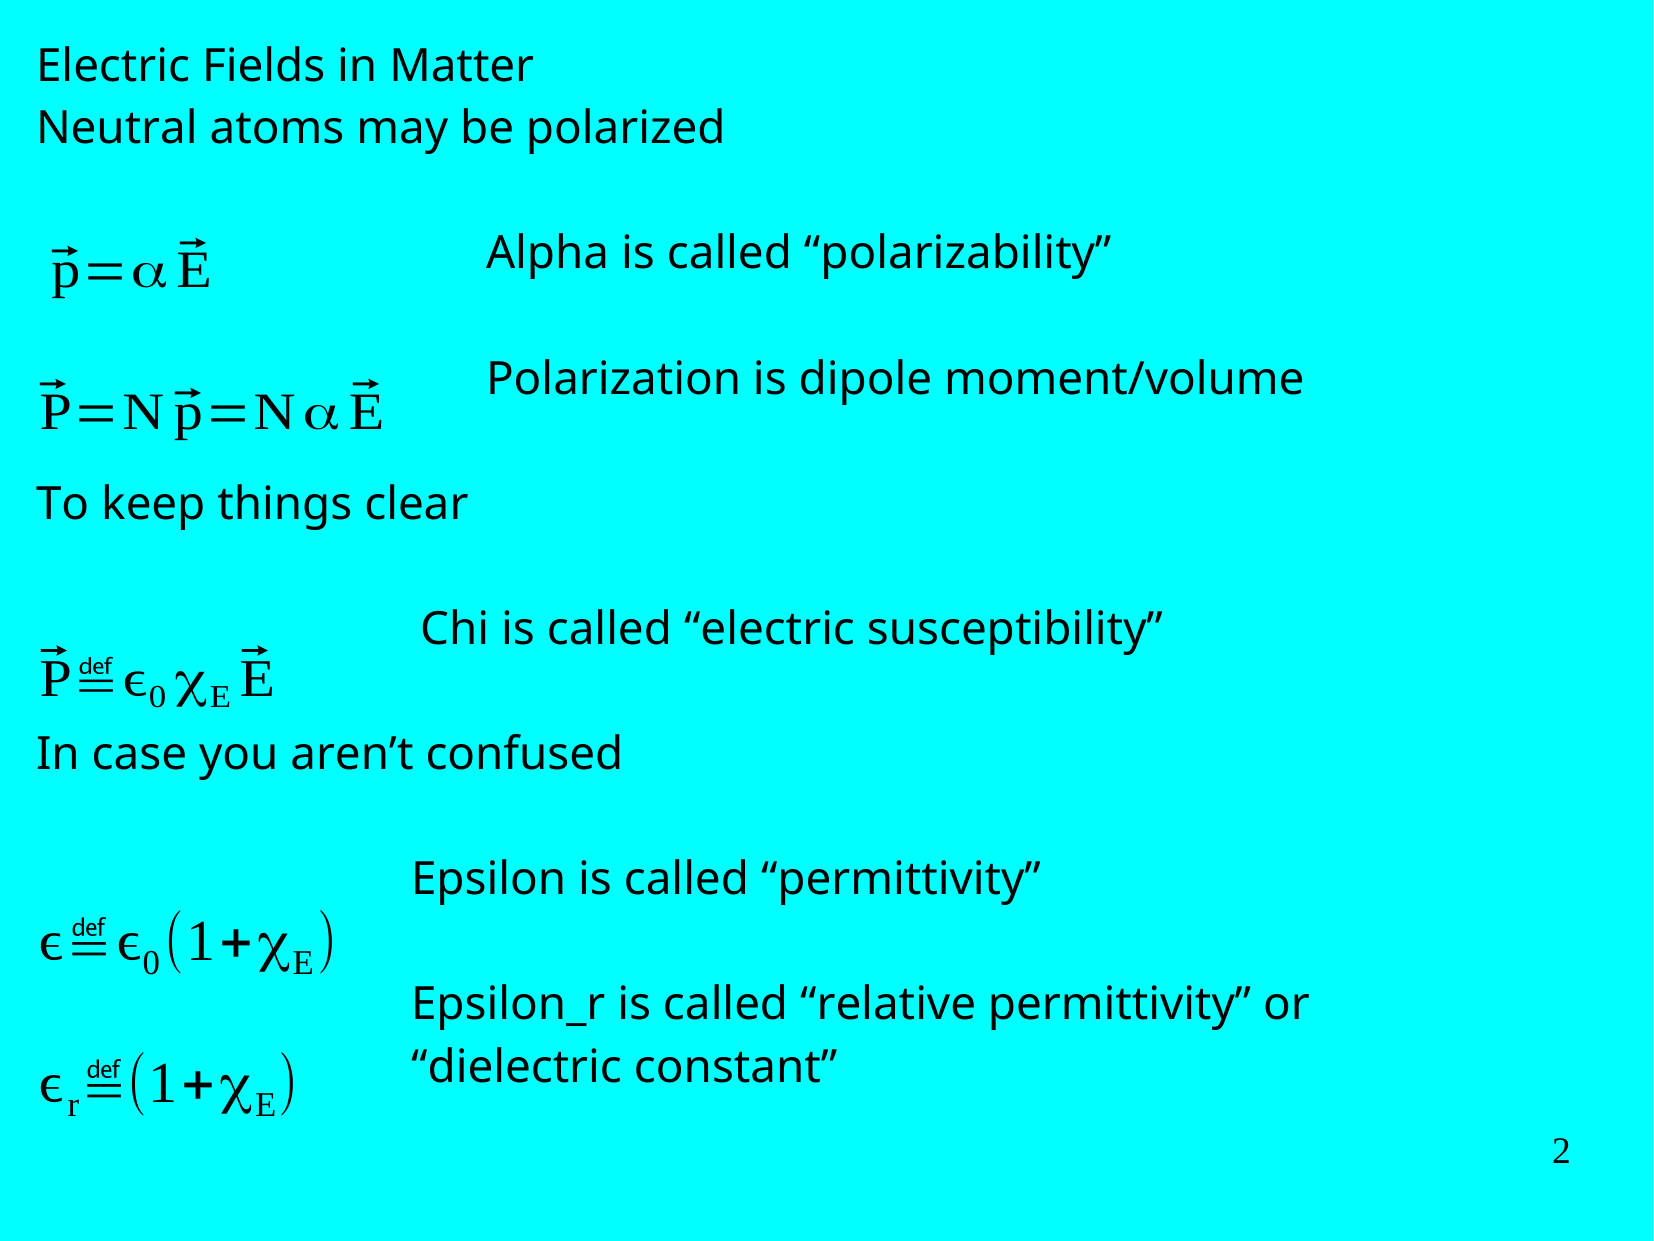

Electric Fields in Matter
Neutral atoms may be polarized
						Alpha is called “polarizability”
						Polarization is dipole moment/volume
To keep things clear
				 Chi is called “electric susceptibility”
In case you aren’t confused
					Epsilon is called “permittivity”
					Epsilon_r is called “relative permittivity” or
					“dielectric constant”
2